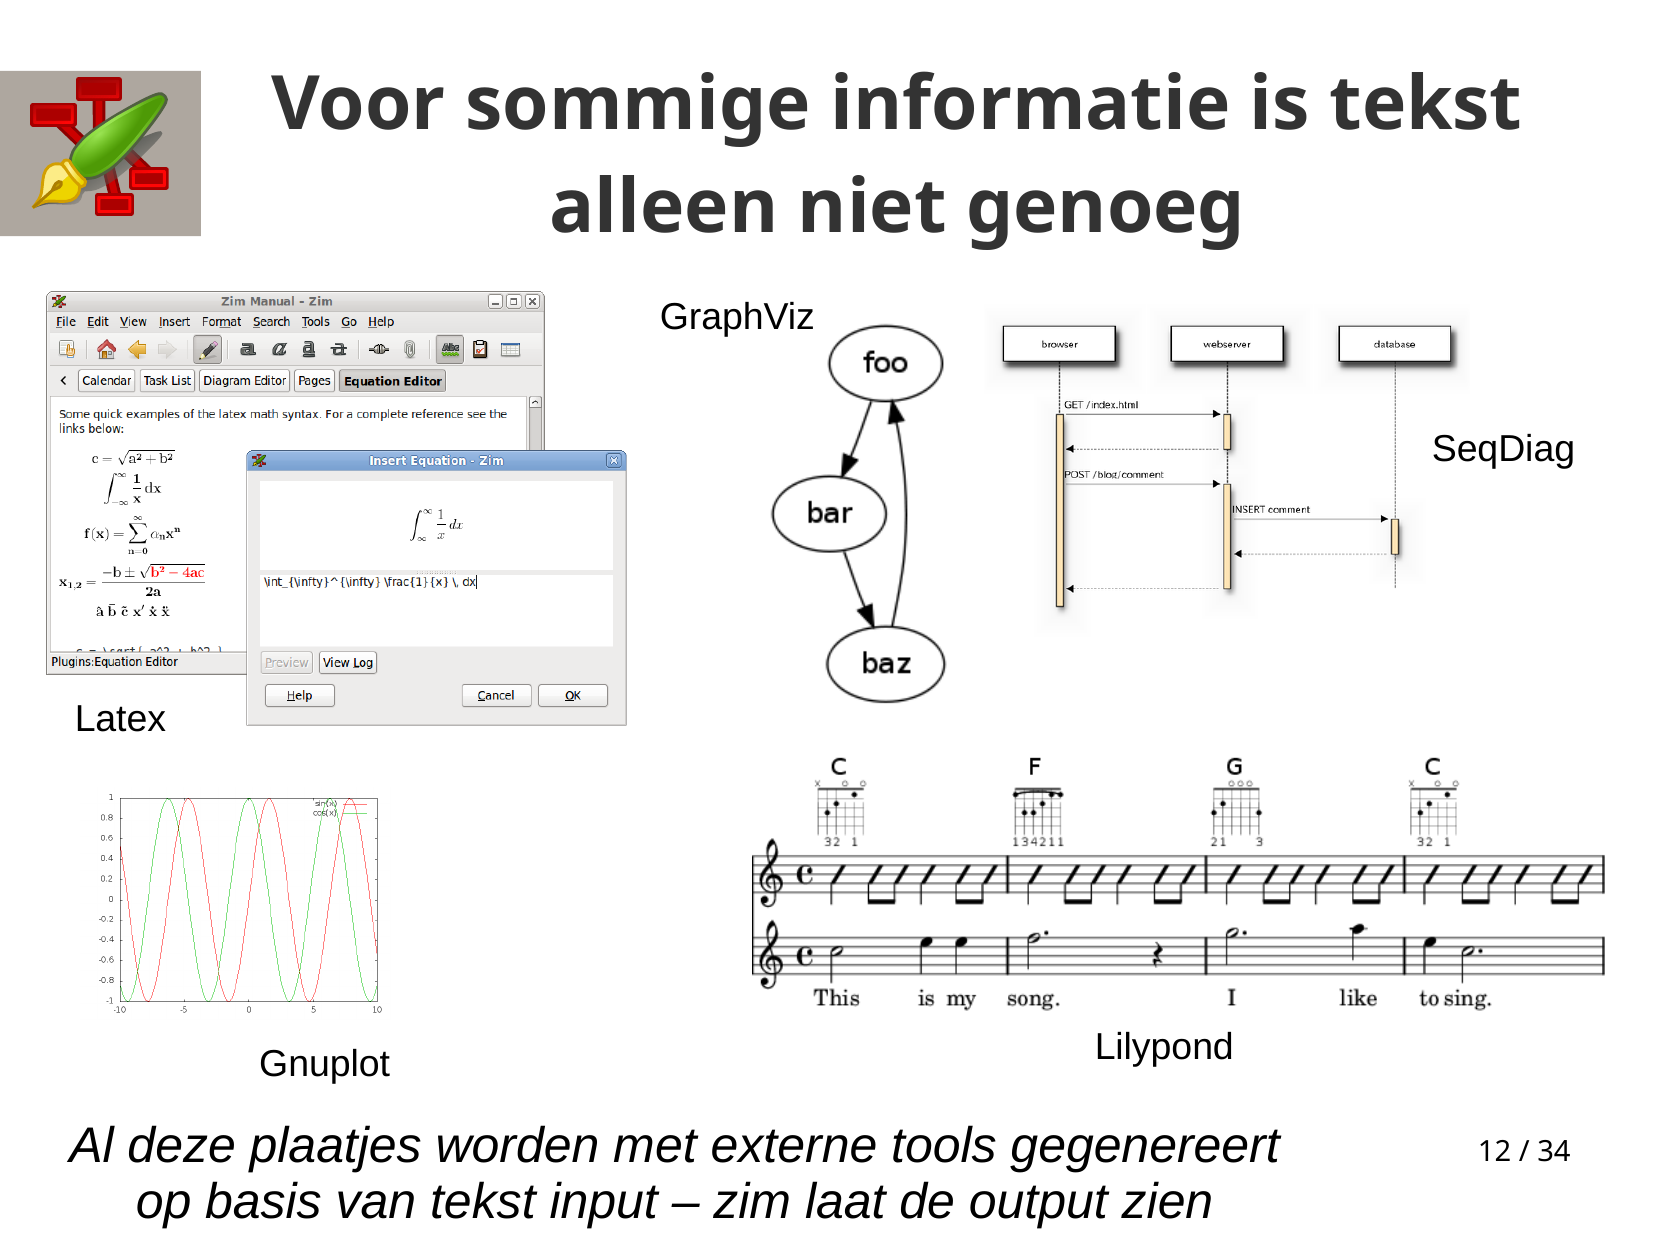

# Voor sommige informatie is tekst alleen niet genoeg
GraphViz
SeqDiag
Latex
Lilypond
Gnuplot
Al deze plaatjes worden met externe tools gegenereert op basis van tekst input – zim laat de output zien
12